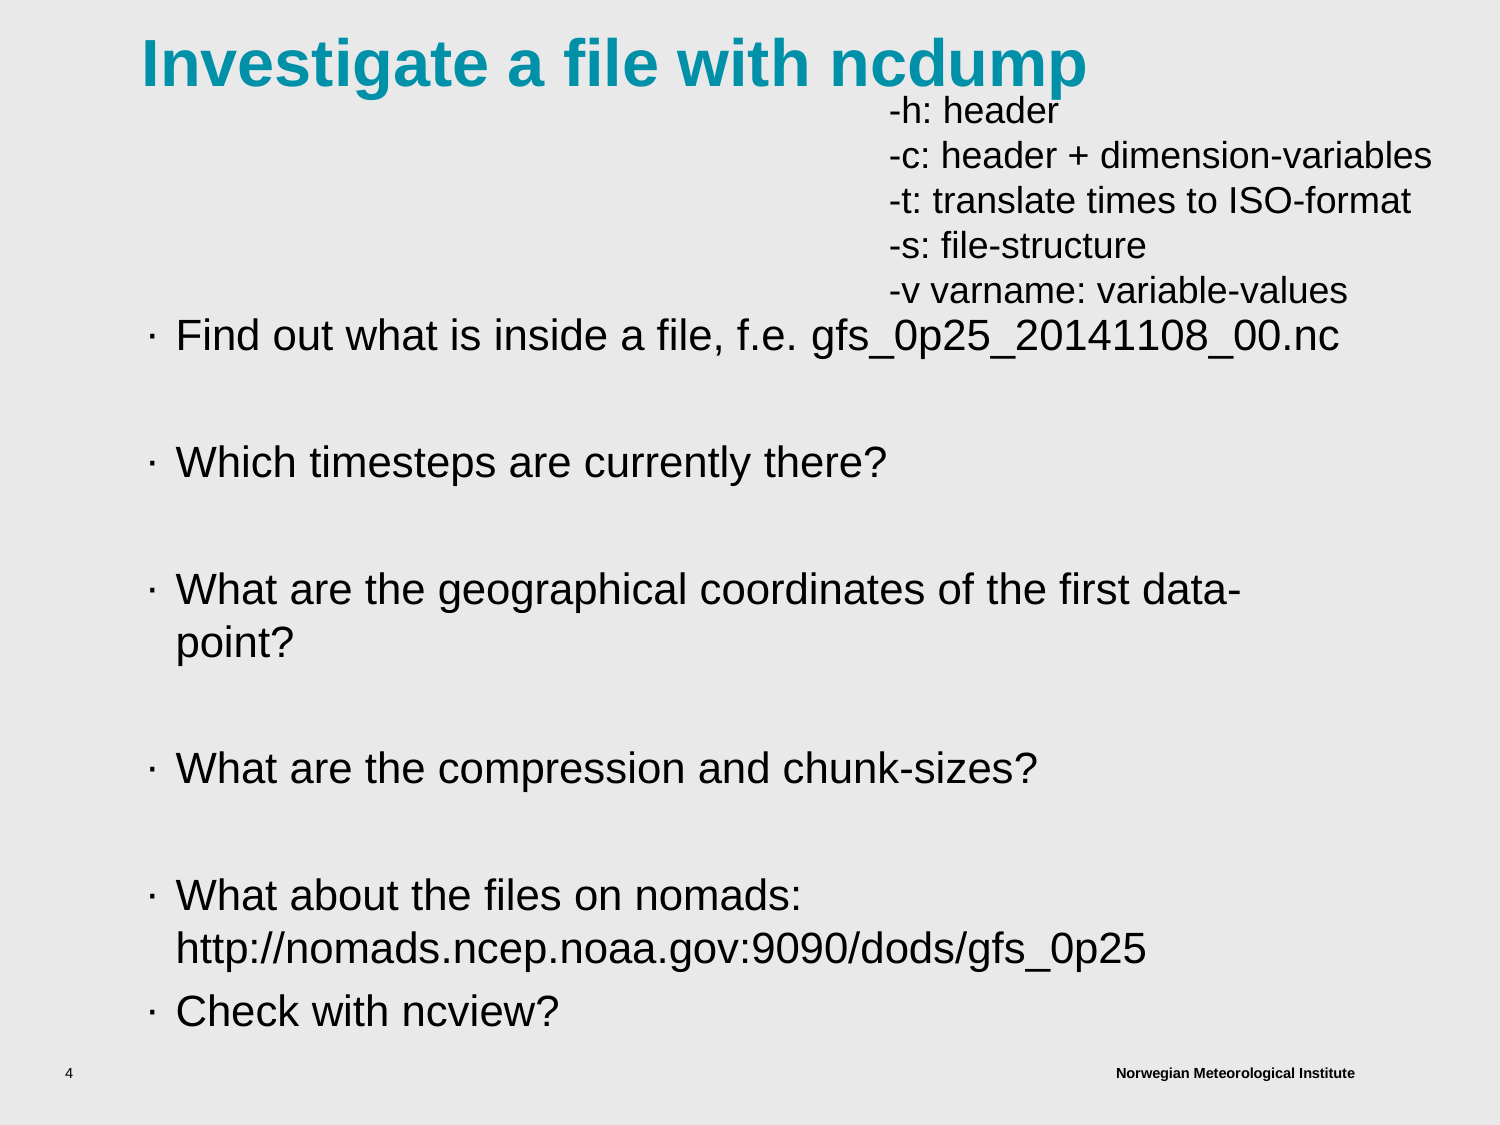

# Investigate a file with ncdump
-h: header
-c: header + dimension-variables
-t: translate times to ISO-format
-s: file-structure
-v varname: variable-values
Find out what is inside a file, f.e. gfs_0p25_20141108_00.nc
Which timesteps are currently there?
What are the geographical coordinates of the first data-point?
What are the compression and chunk-sizes?
What about the files on nomads: http://nomads.ncep.noaa.gov:9090/dods/gfs_0p25
Check with ncview?